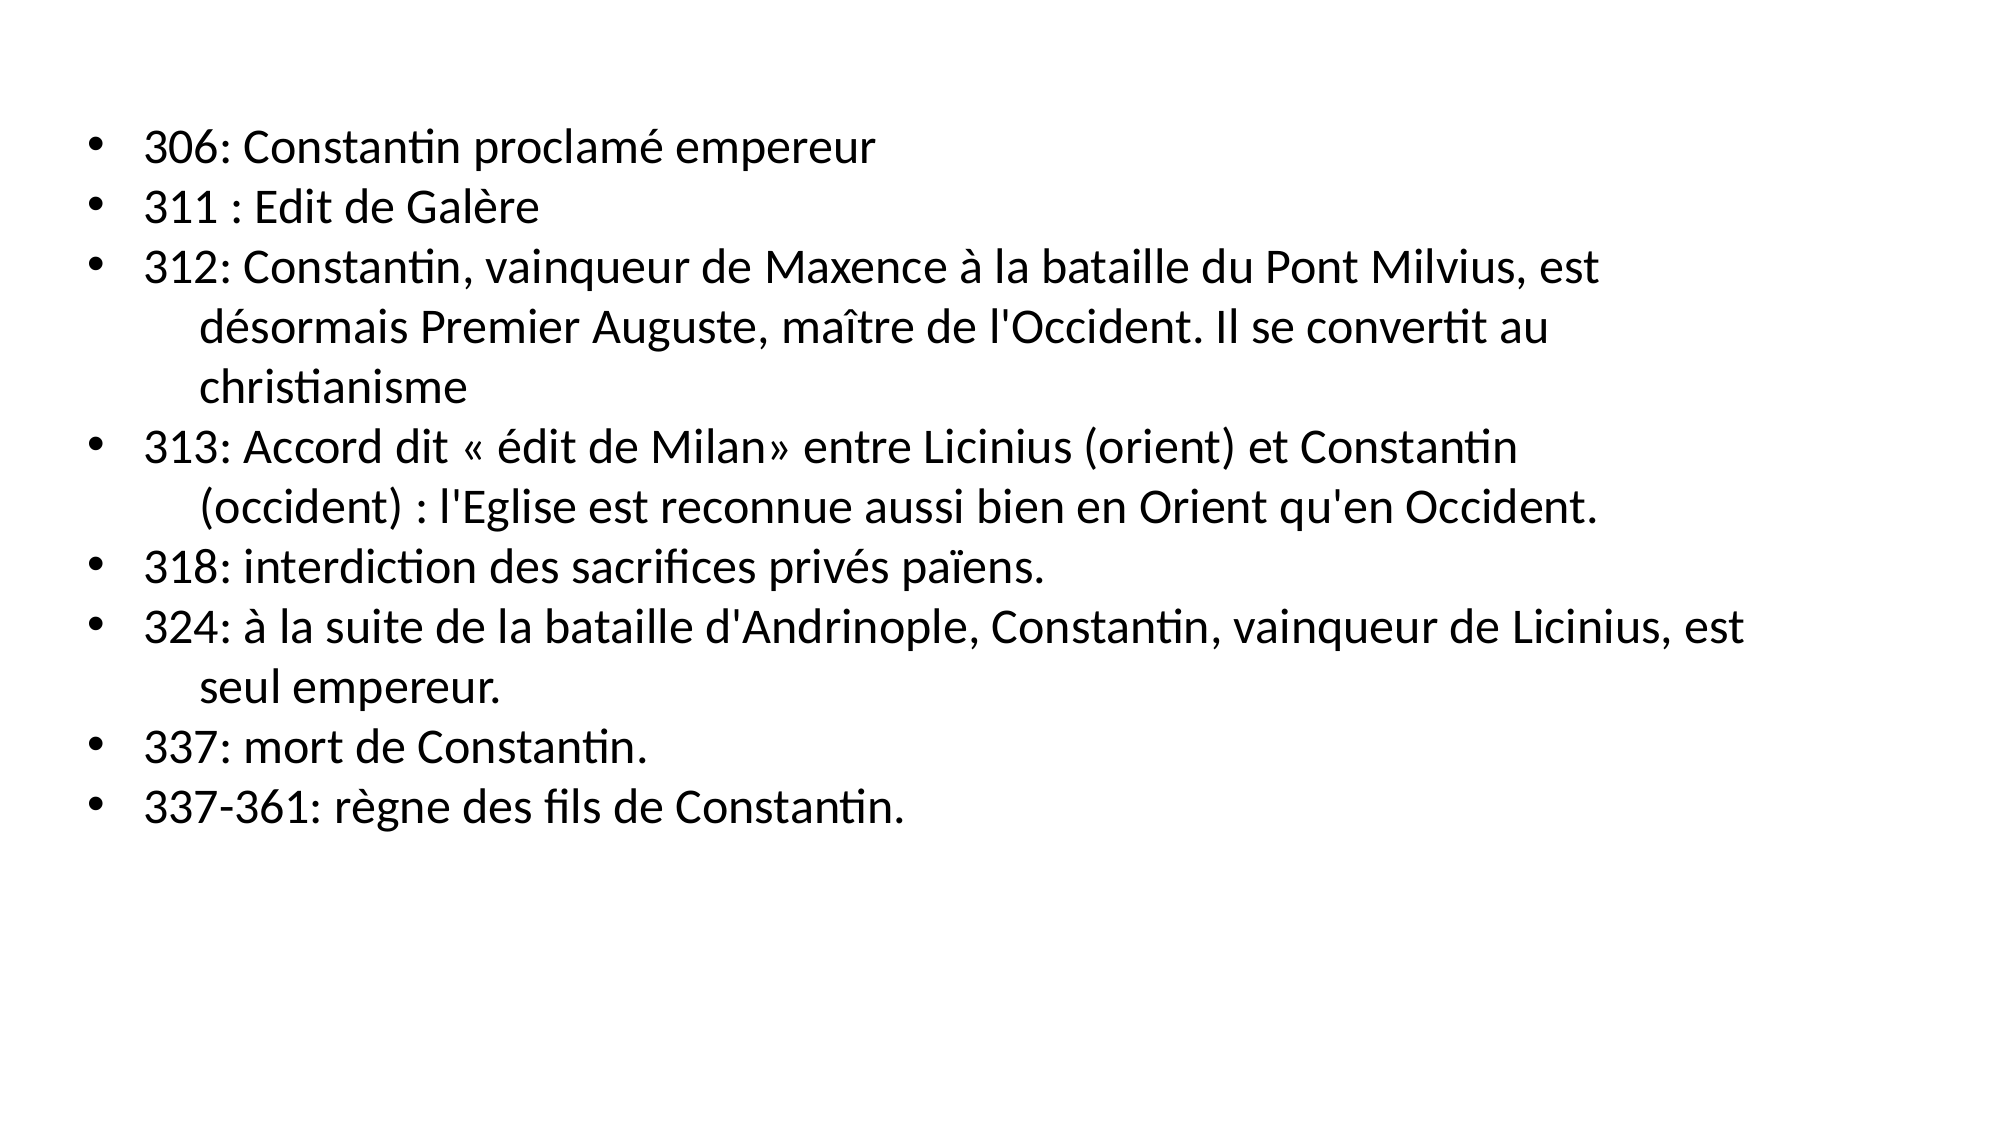

306: Constantin proclamé empereur
311 : Edit de Galère
312: Constantin, vainqueur de Maxence à la bataille du Pont Milvius, est désormais Premier Auguste, maître de l'Occident. Il se convertit au christianisme
313: Accord dit « édit de Milan» entre Licinius (orient) et Constantin (occident) : l'Eglise est reconnue aussi bien en Orient qu'en Occident.
318: interdiction des sacrifices privés païens.
324: à la suite de la bataille d'Andrinople, Constantin, vainqueur de Licinius, est seul empereur.
337: mort de Constantin.
337-361: règne des fils de Constantin.